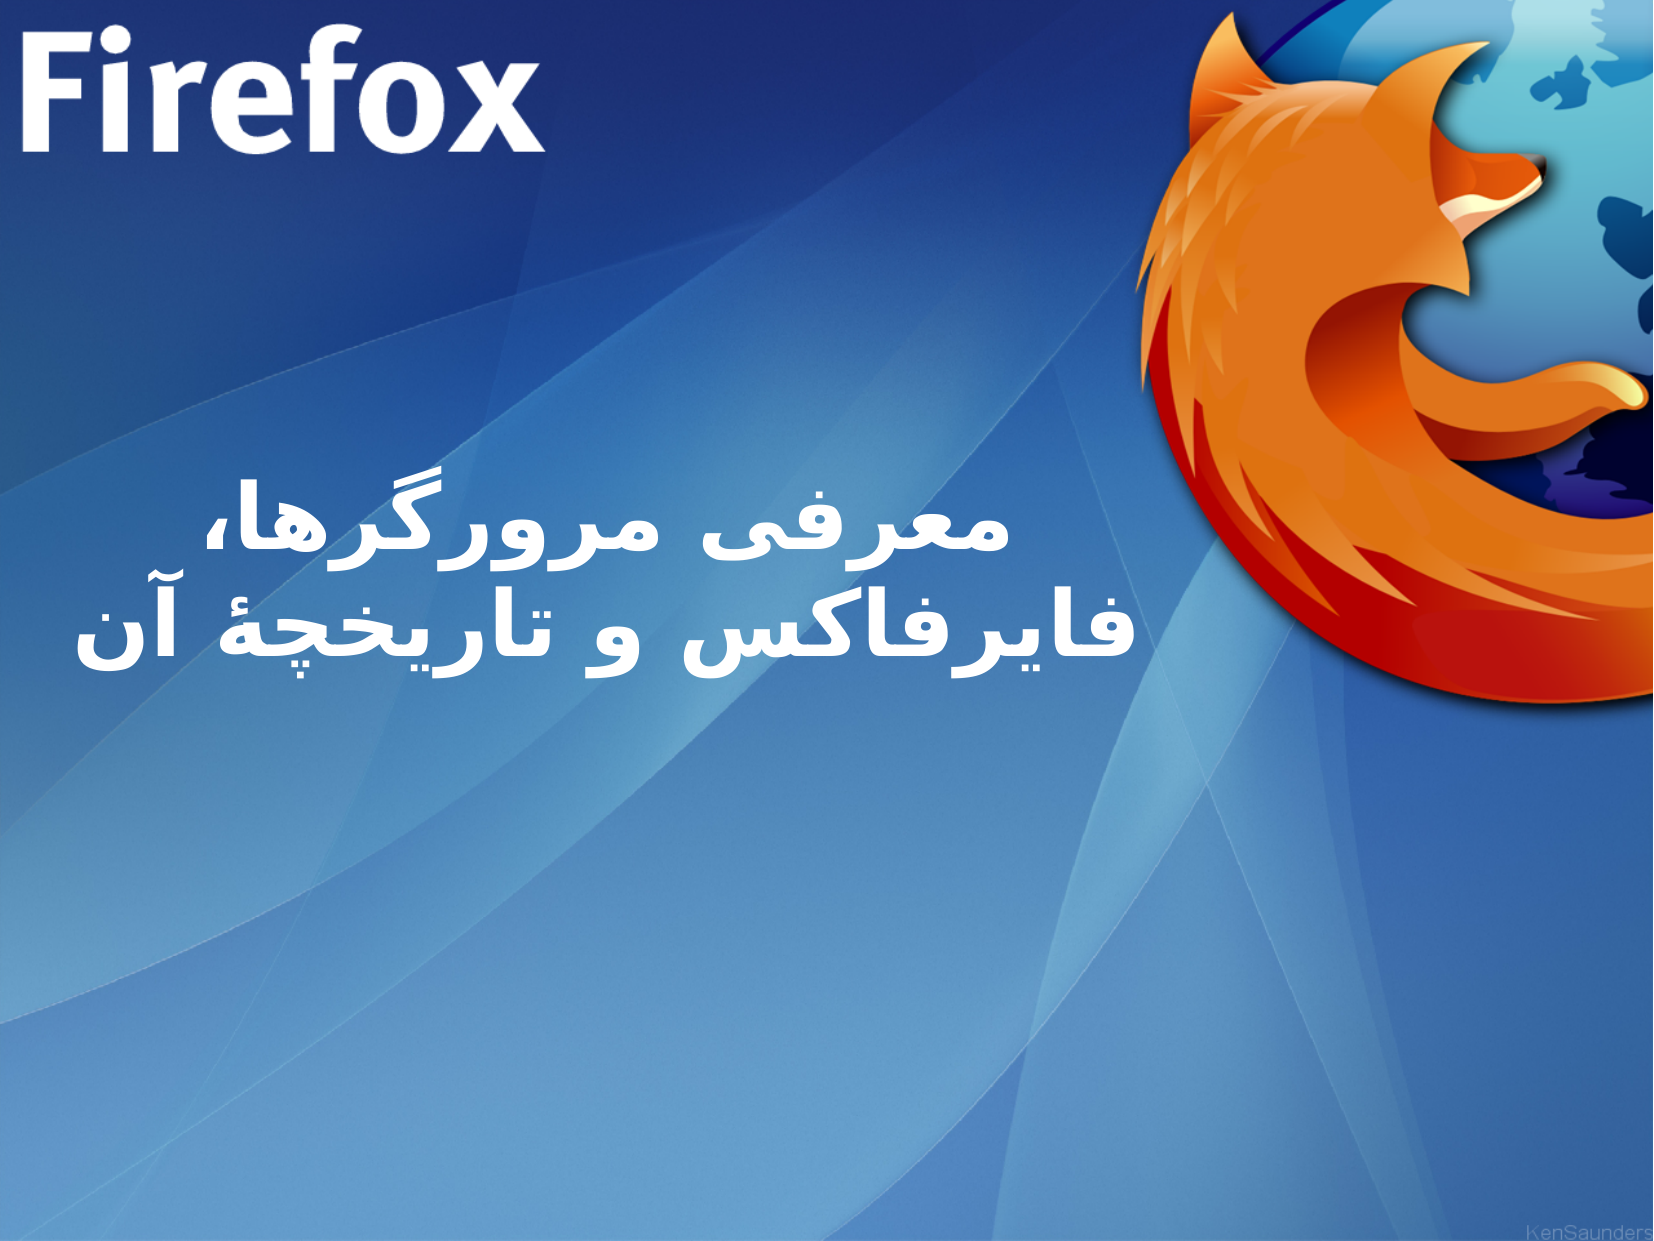

# معرفی مرورگرها، فایرفاکس و تاریخچهٔ آن